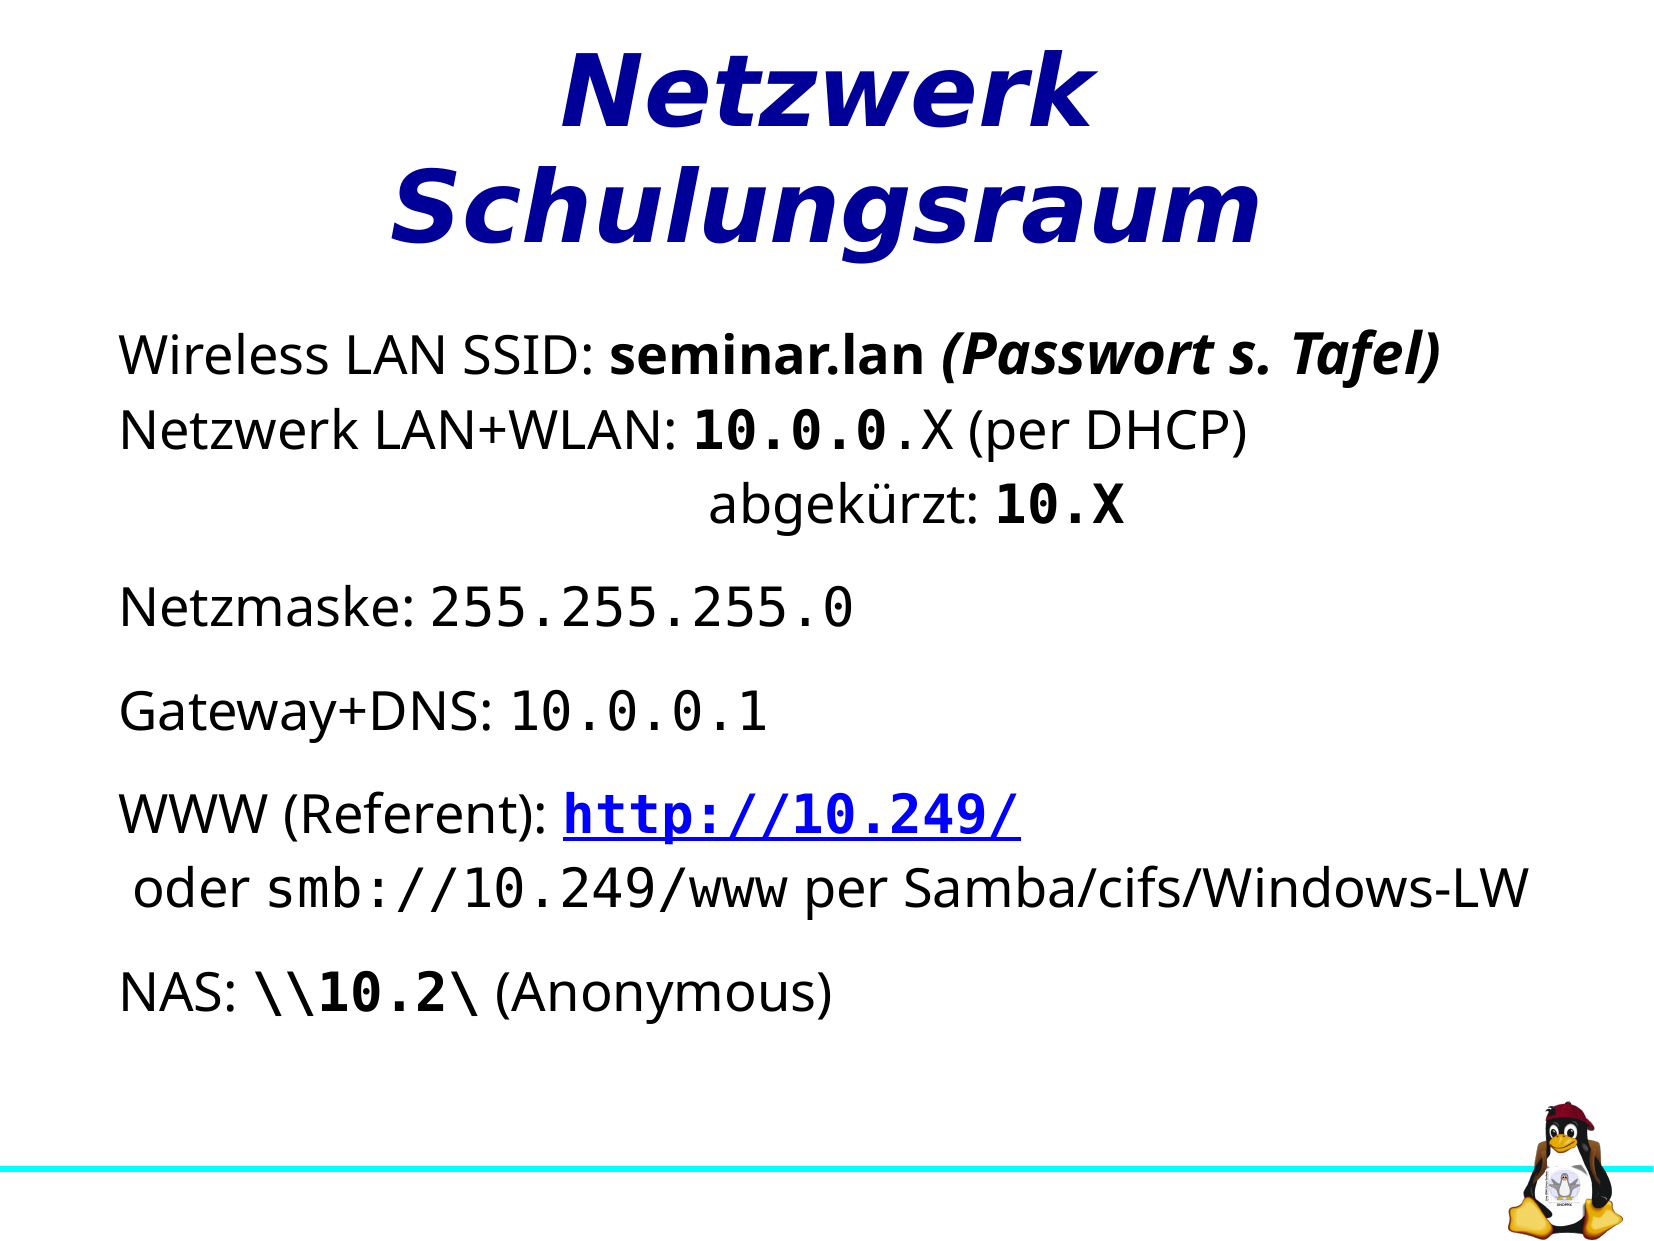

# Netzwerk Schulungsraum
Wireless LAN SSID: seminar.lan (Passwort s. Tafel)
Netzwerk LAN+WLAN: 10.0.0.X (per DHCP)
								abgekürzt: 10.X
Netzmaske: 255.255.255.0
Gateway+DNS: 10.0.0.1
WWW (Referent): http://10.249/
 oder smb://10.249/www per Samba/cifs/Windows-LW
NAS: \\10.2\ (Anonymous)